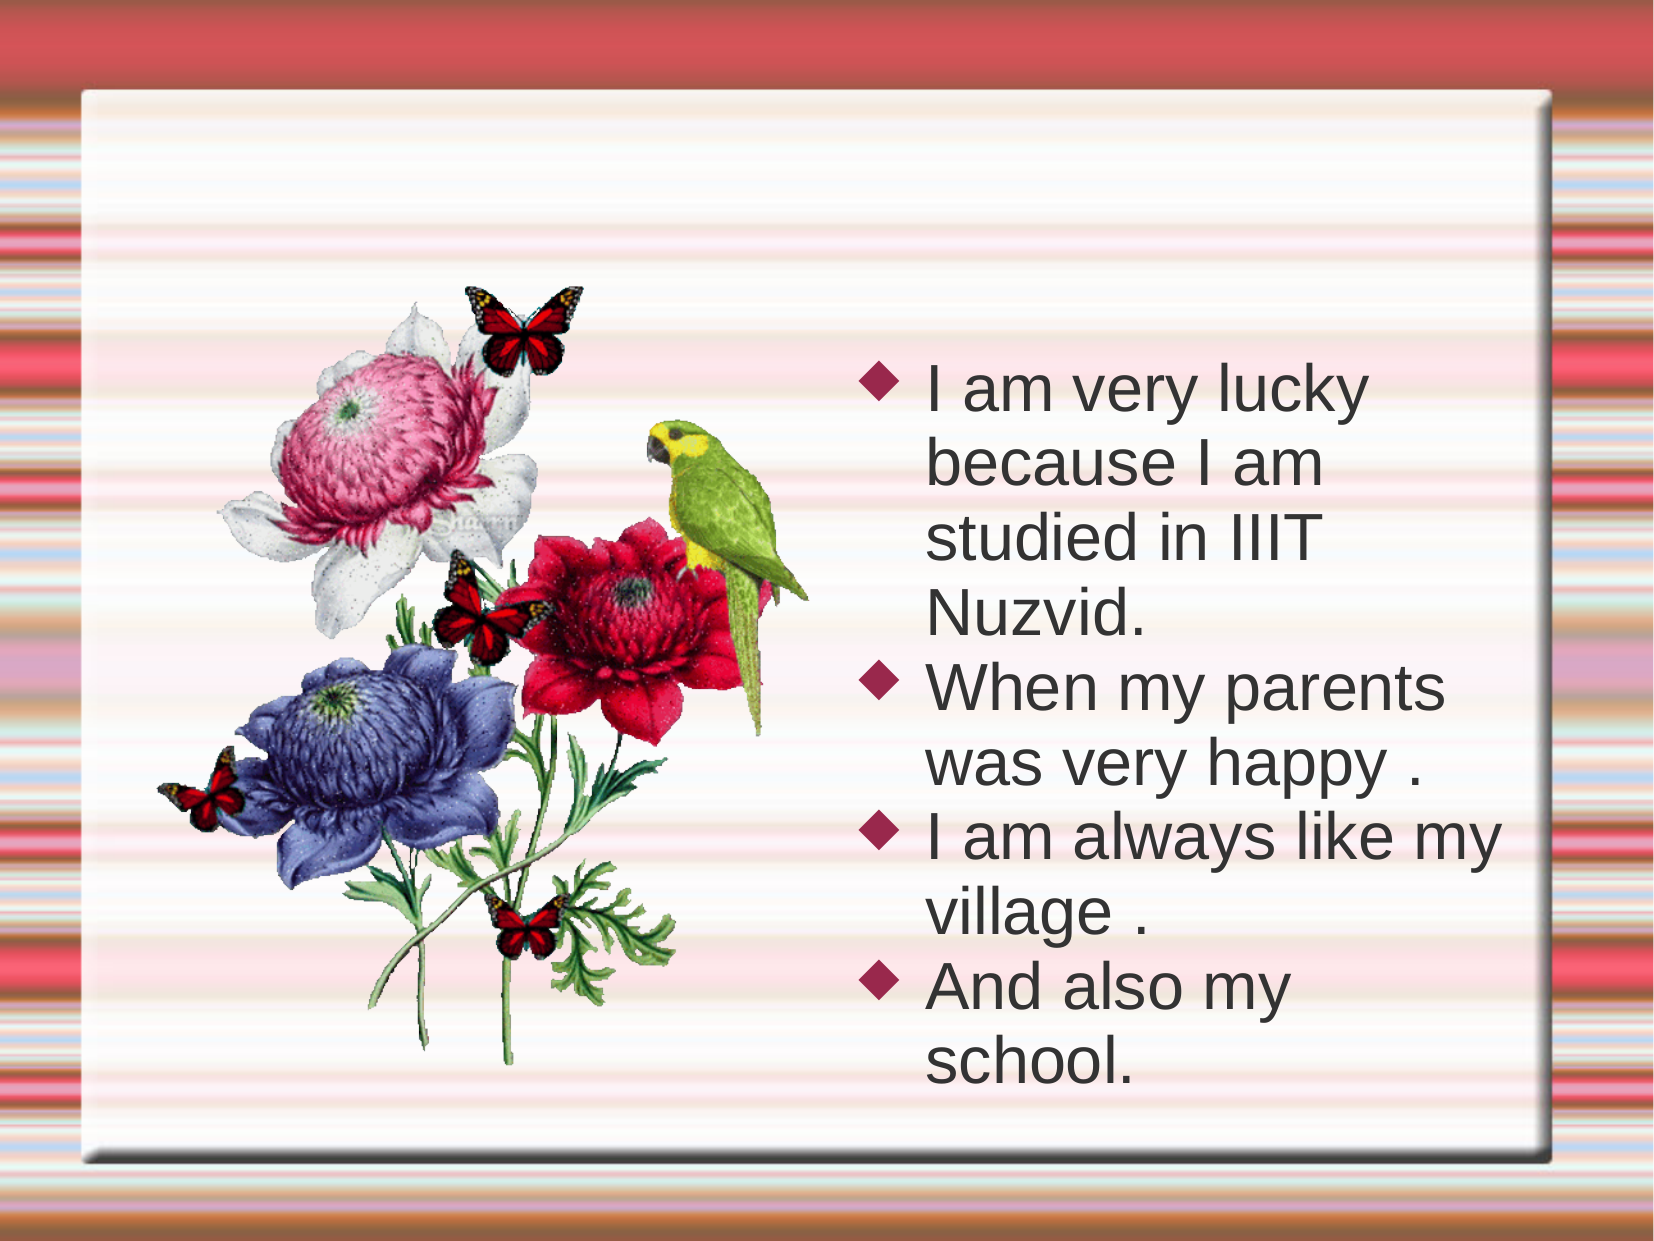

#
I am very lucky because I am studied in IIIT Nuzvid.
When my parents was very happy .
I am always like my village .
And also my school.